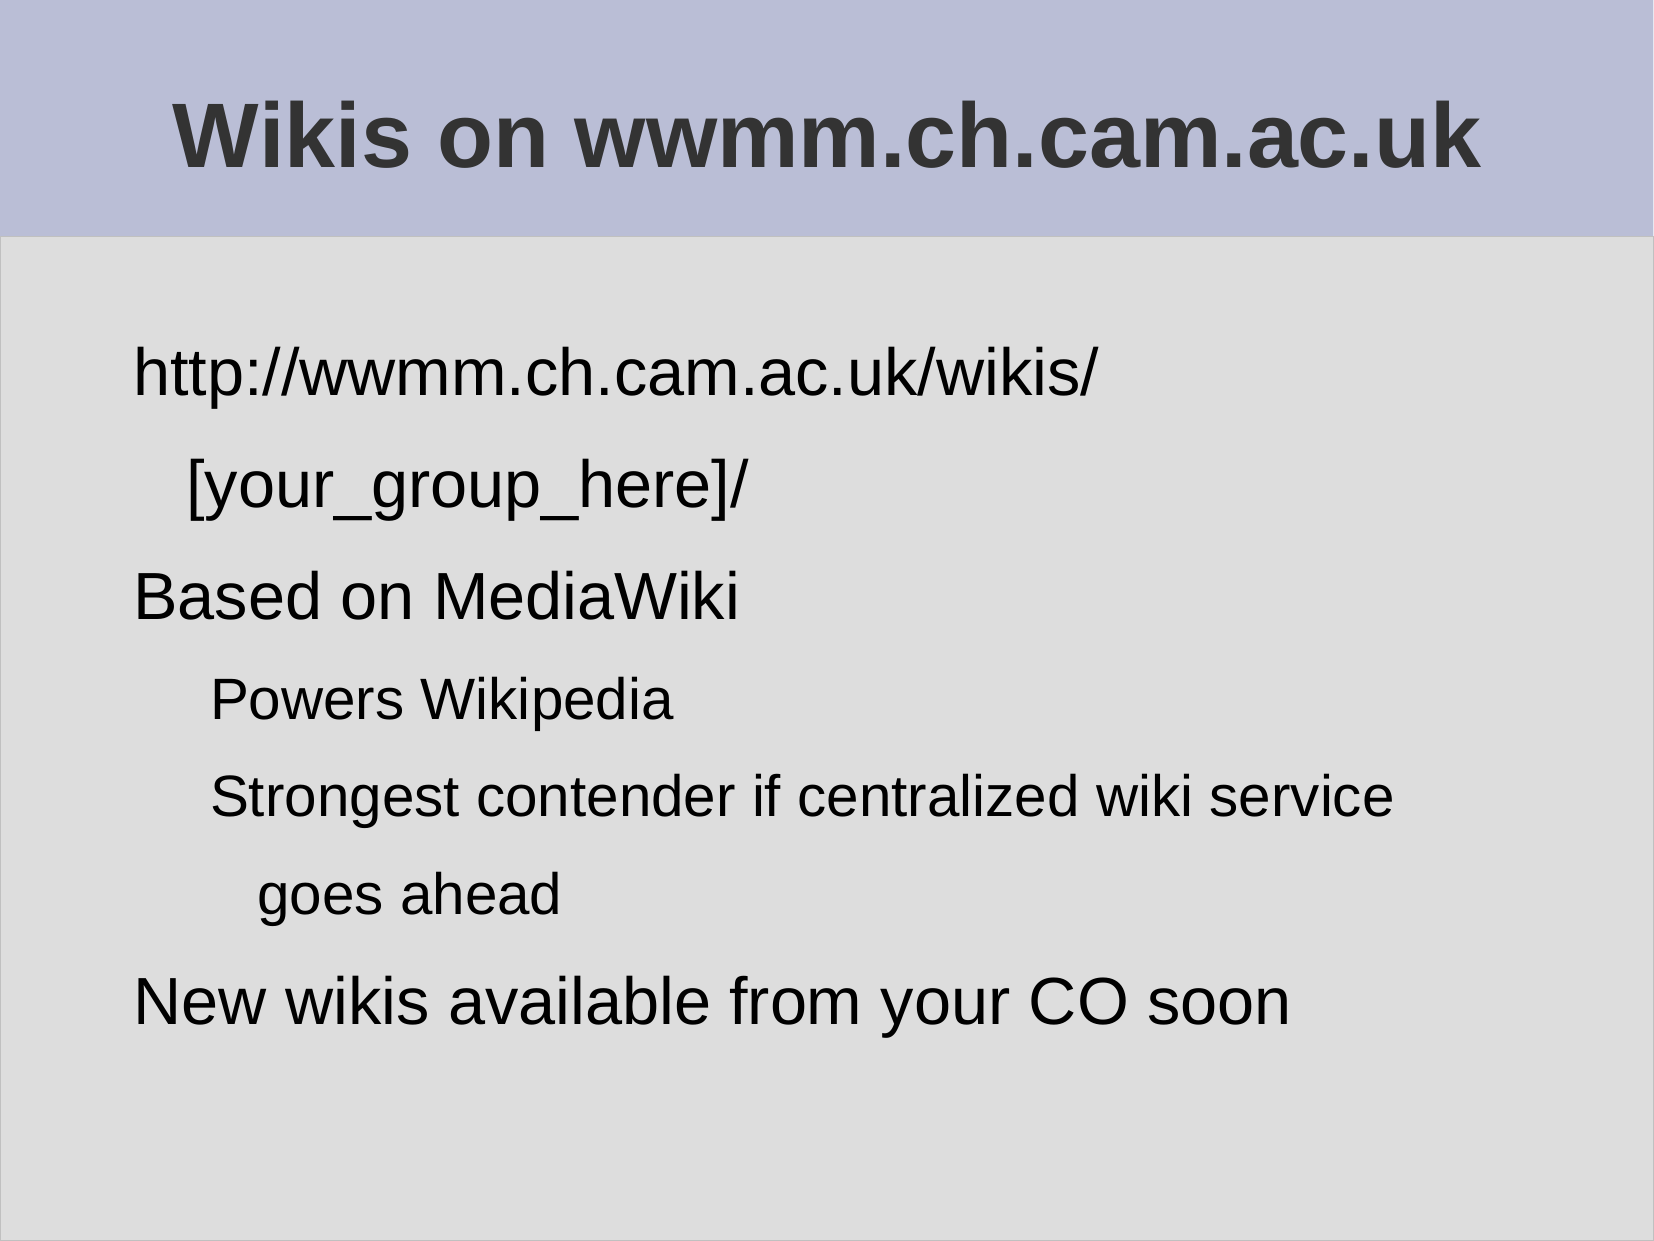

# Wikis on wwmm.ch.cam.ac.uk
http://wwmm.ch.cam.ac.uk/wikis/[your_group_here]/
Based on MediaWiki
Powers Wikipedia
Strongest contender if centralized wiki service goes ahead
New wikis available from your CO soon